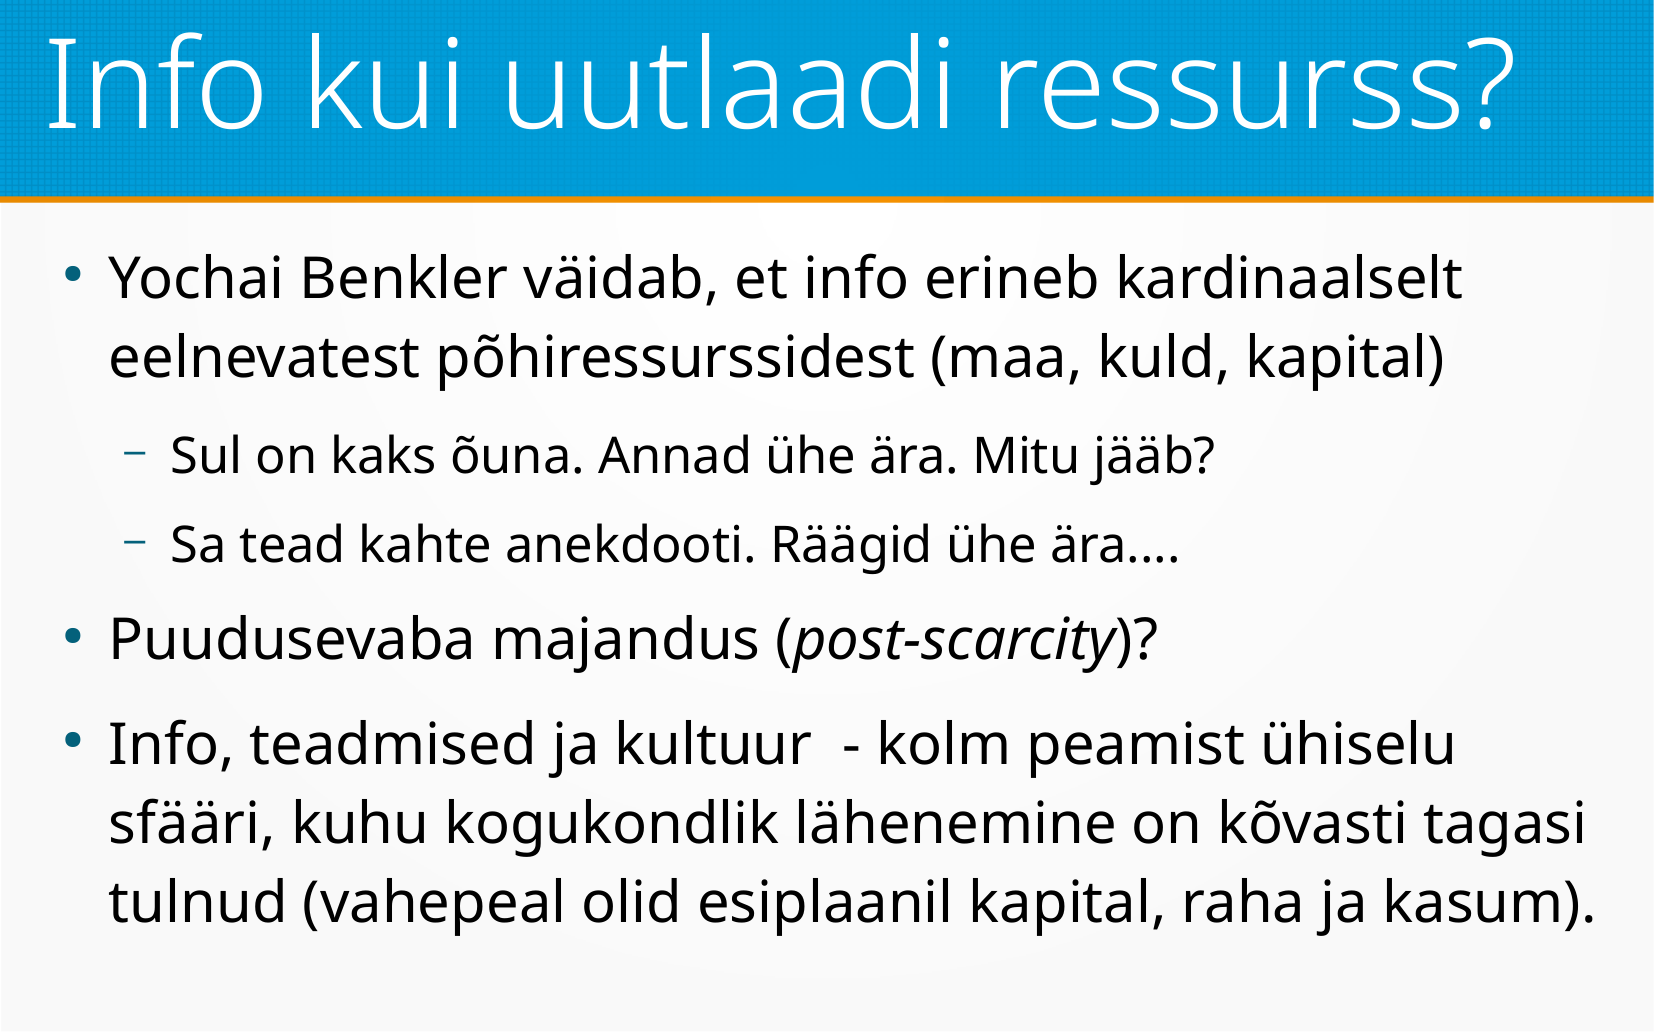

# Info kui uutlaadi ressurss?
Yochai Benkler väidab, et info erineb kardinaalselt eelnevatest põhiressurssidest (maa, kuld, kapital)
Sul on kaks õuna. Annad ühe ära. Mitu jääb?
Sa tead kahte anekdooti. Räägid ühe ära....
Puudusevaba majandus (post-scarcity)?
Info, teadmised ja kultuur - kolm peamist ühiselu sfääri, kuhu kogukondlik lähenemine on kõvasti tagasi tulnud (vahepeal olid esiplaanil kapital, raha ja kasum).